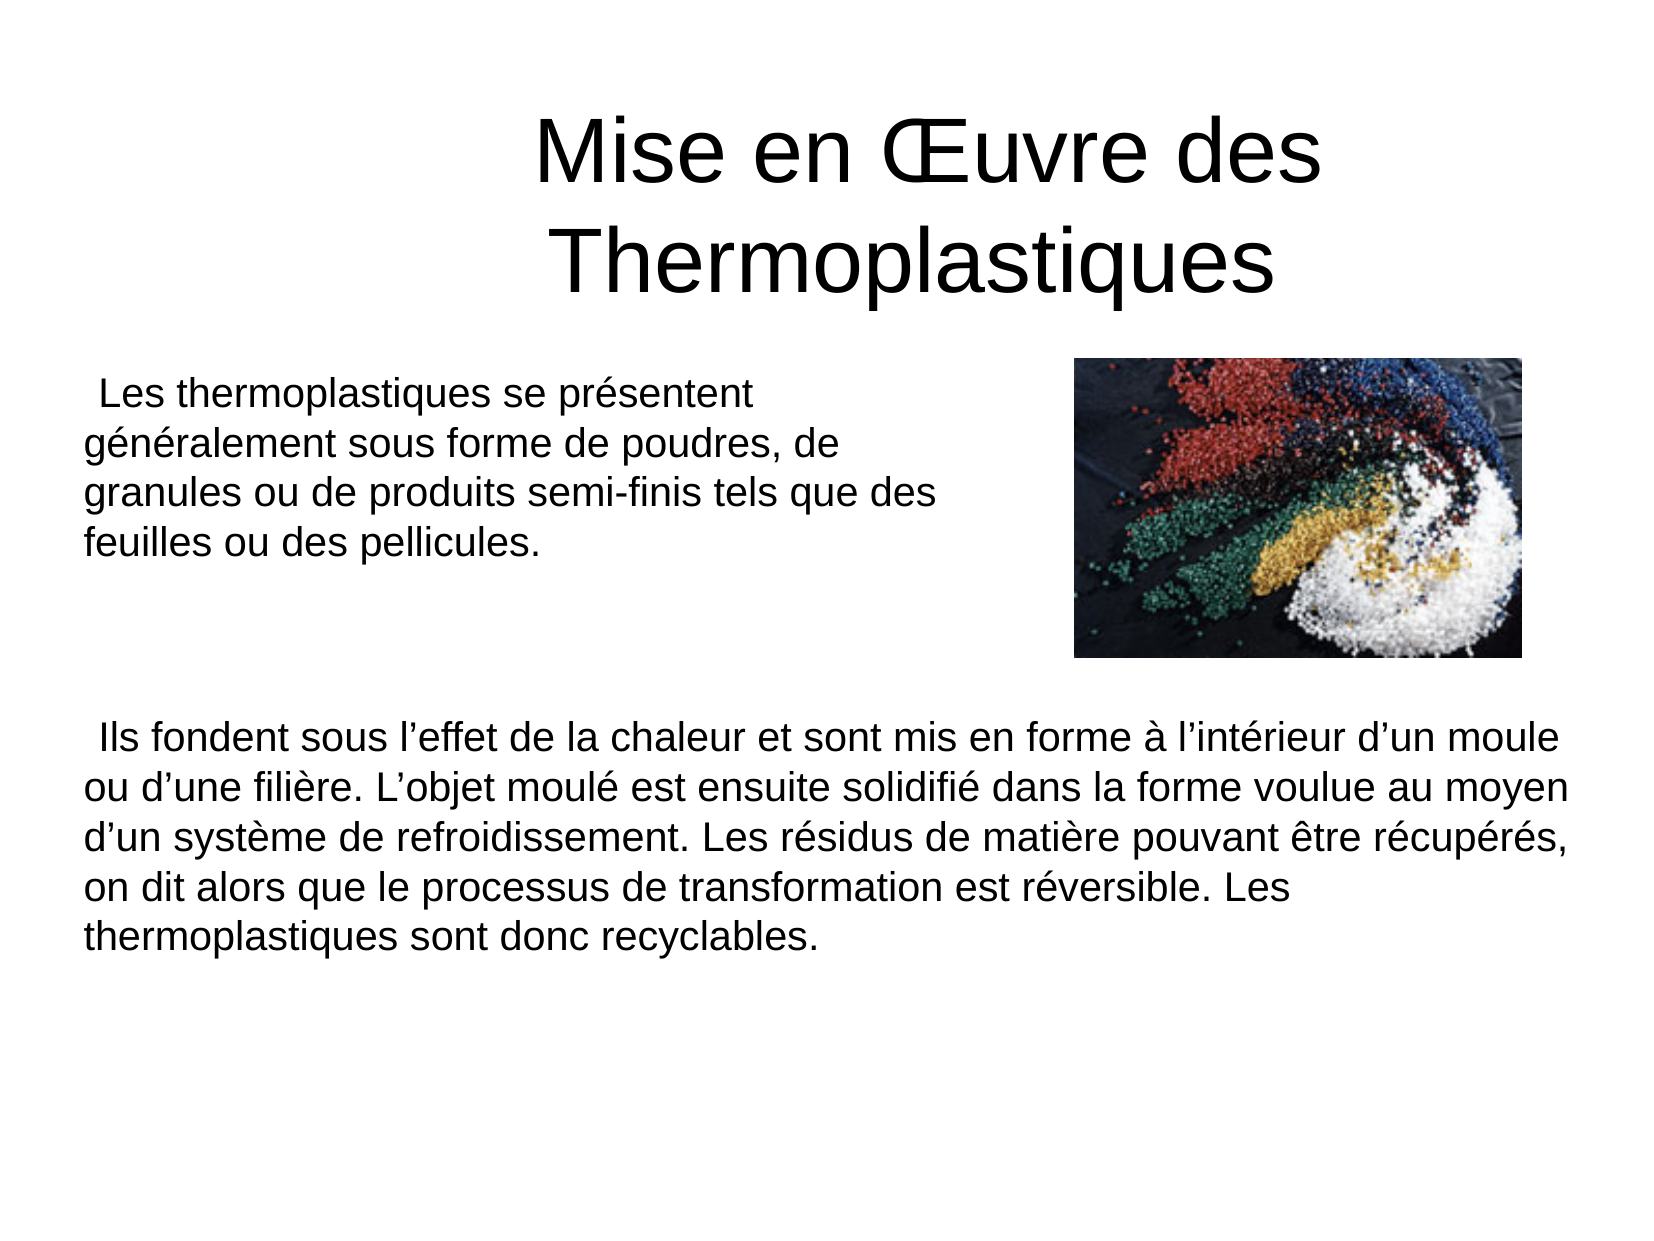

# Mise en Œuvre des Thermoplastiques
Les thermoplastiques se présentent généralement sous forme de poudres, de granules ou de produits semi-finis tels que des feuilles ou des pellicules.
Ils fondent sous l’effet de la chaleur et sont mis en forme à l’intérieur d’un moule ou d’une filière. L’objet moulé est ensuite solidifié dans la forme voulue au moyen d’un système de refroidissement. Les résidus de matière pouvant être récupérés, on dit alors que le processus de transformation est réversible. Les thermoplastiques sont donc recyclables.